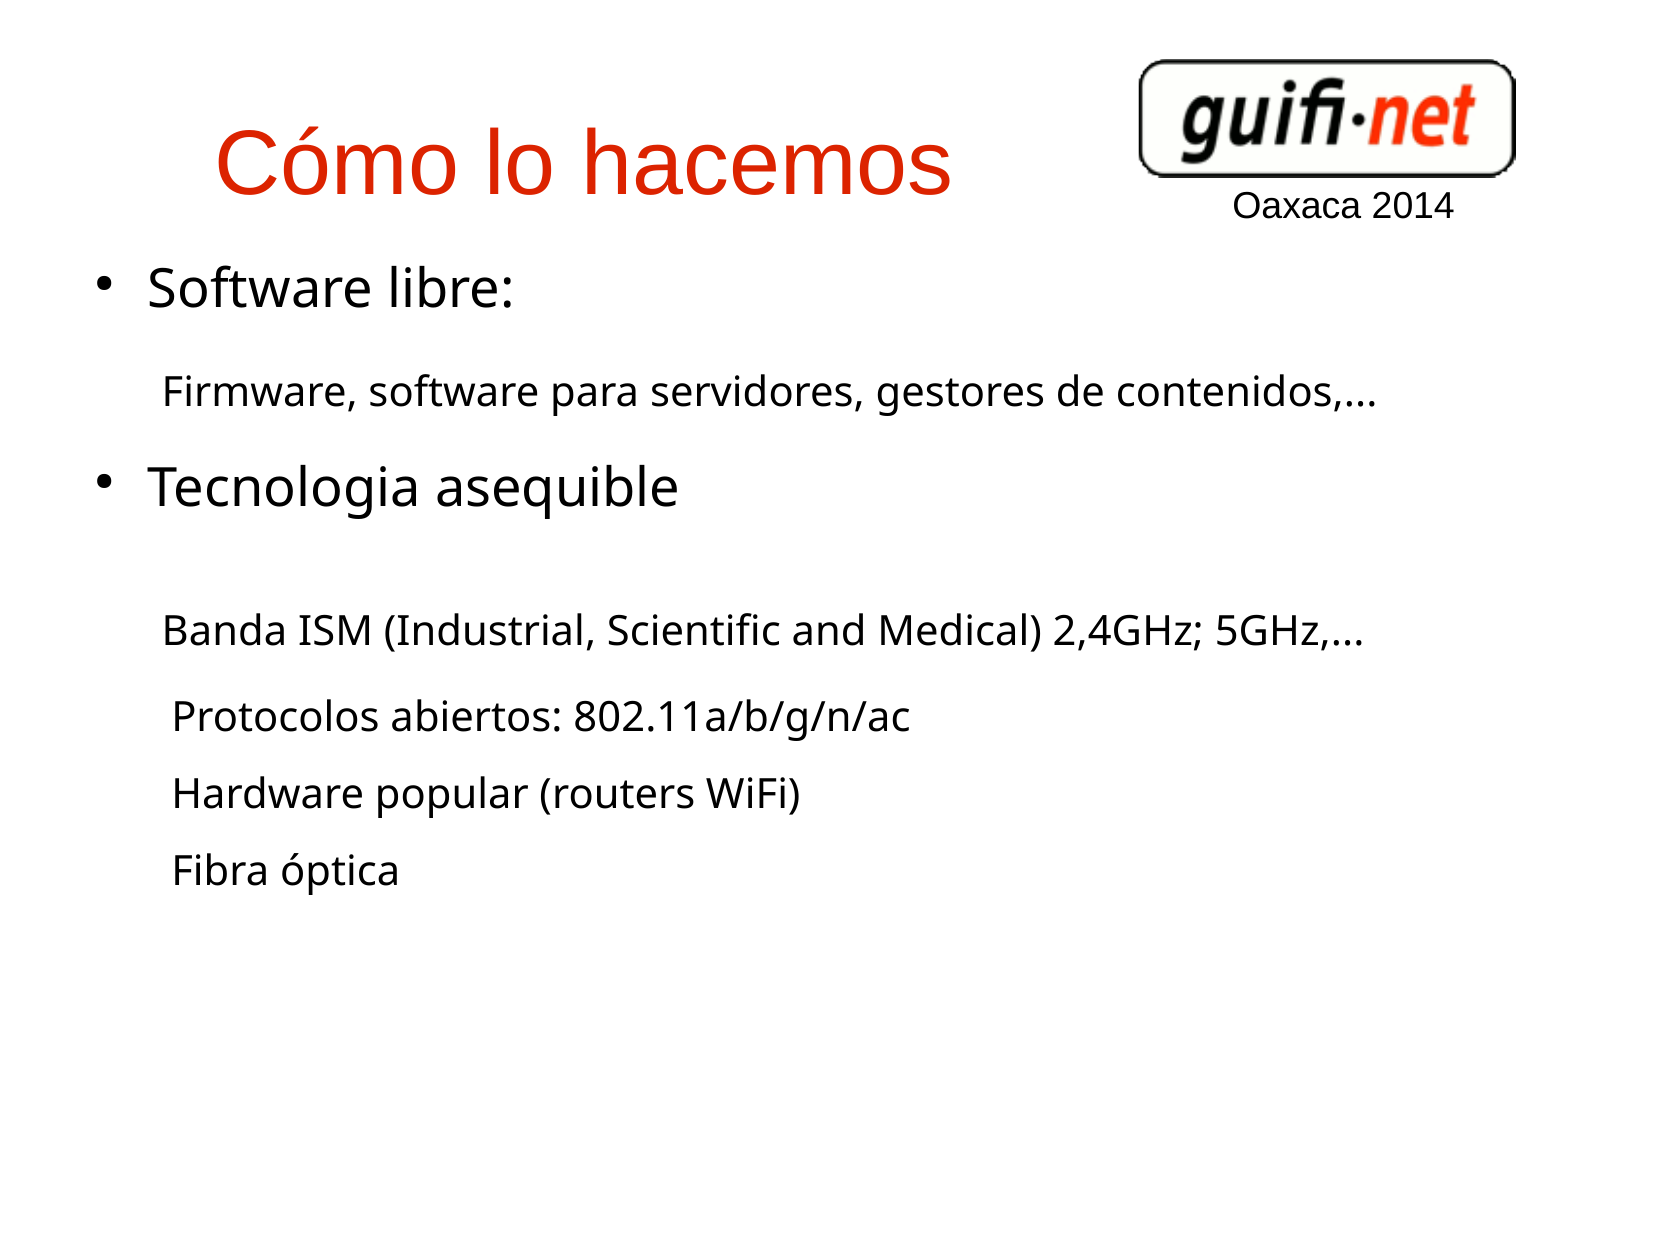

# Cómo lo hacemos
Oaxaca 2014
Software libre:
 Firmware, software para servidores, gestores de contenidos,...
Tecnologia asequible
 Banda ISM (Industrial, Scientific and Medical) 2,4GHz; 5GHz,...
Protocolos abiertos: 802.11a/b/g/n/ac
Hardware popular (routers WiFi)
Fibra óptica